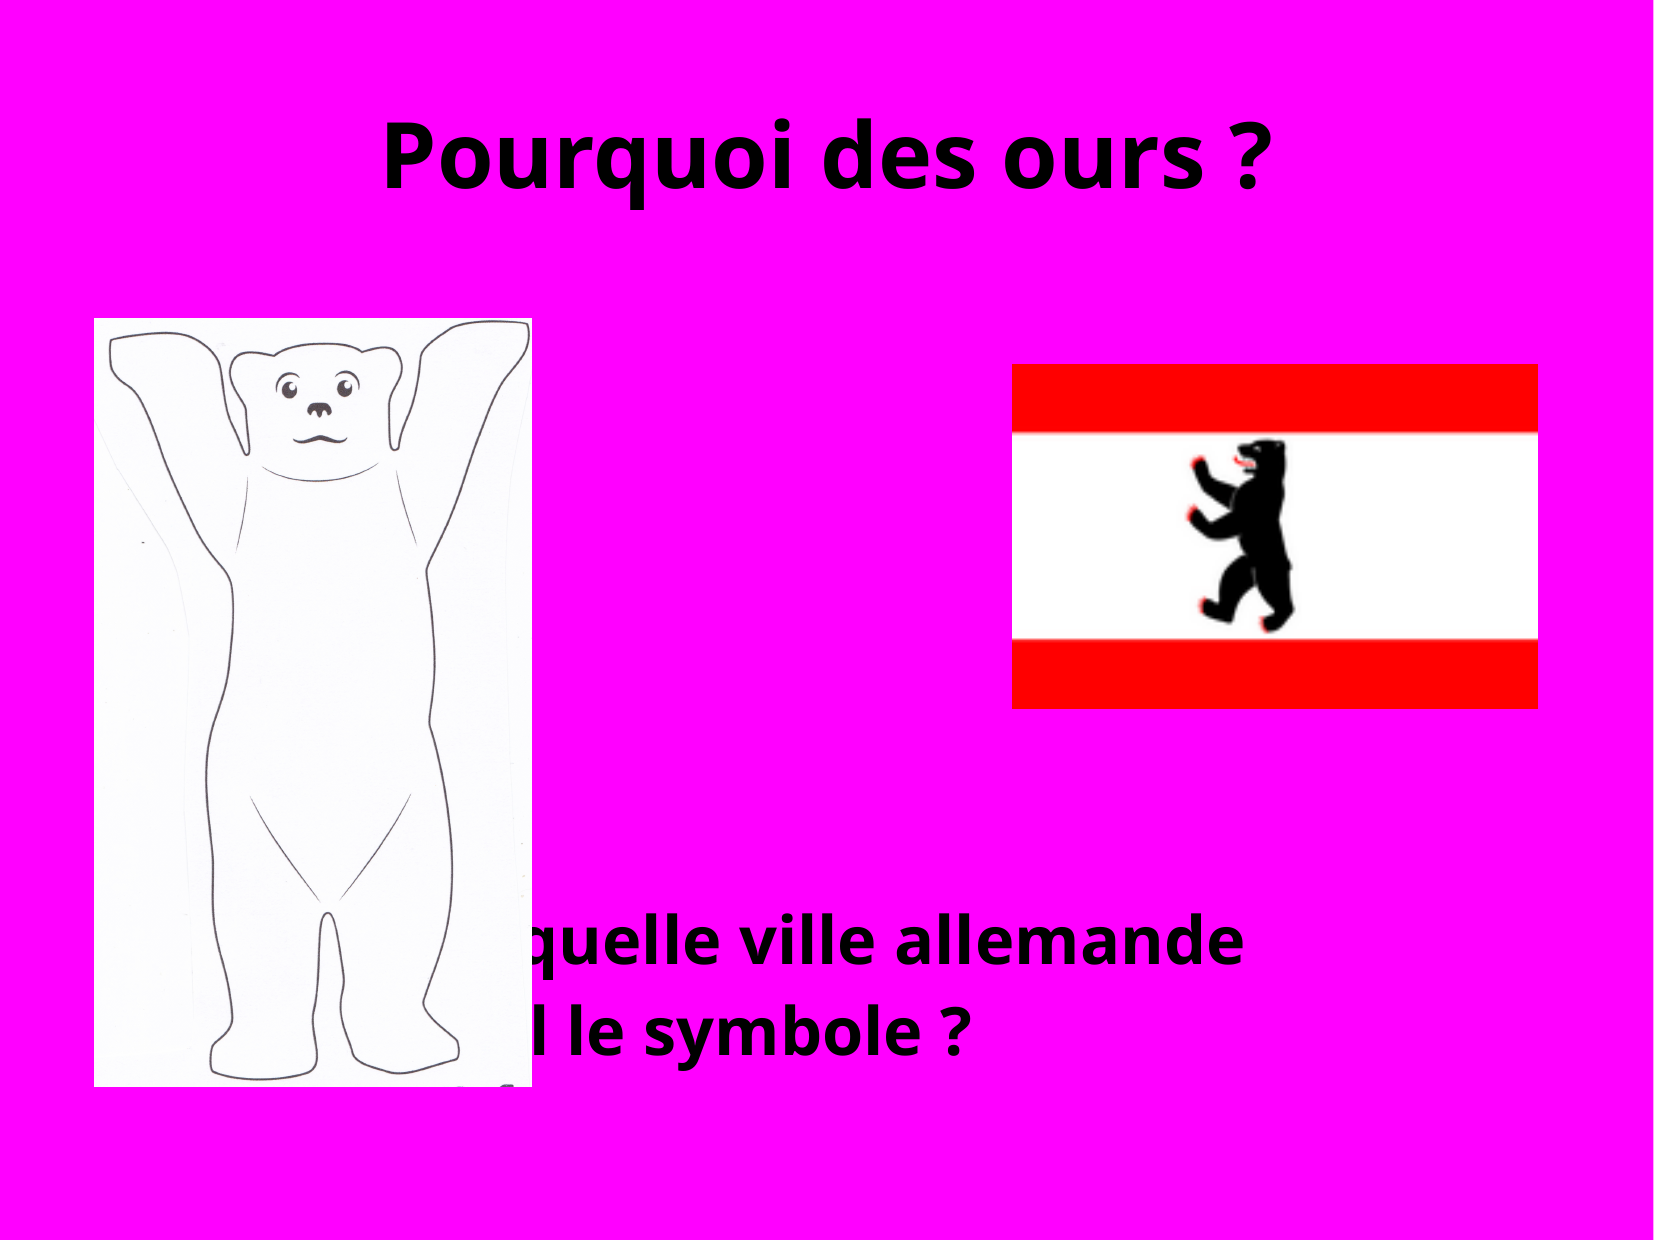

# Pourquoi des ours ?
 De quelle ville allemande l'ours est-il le symbole ?